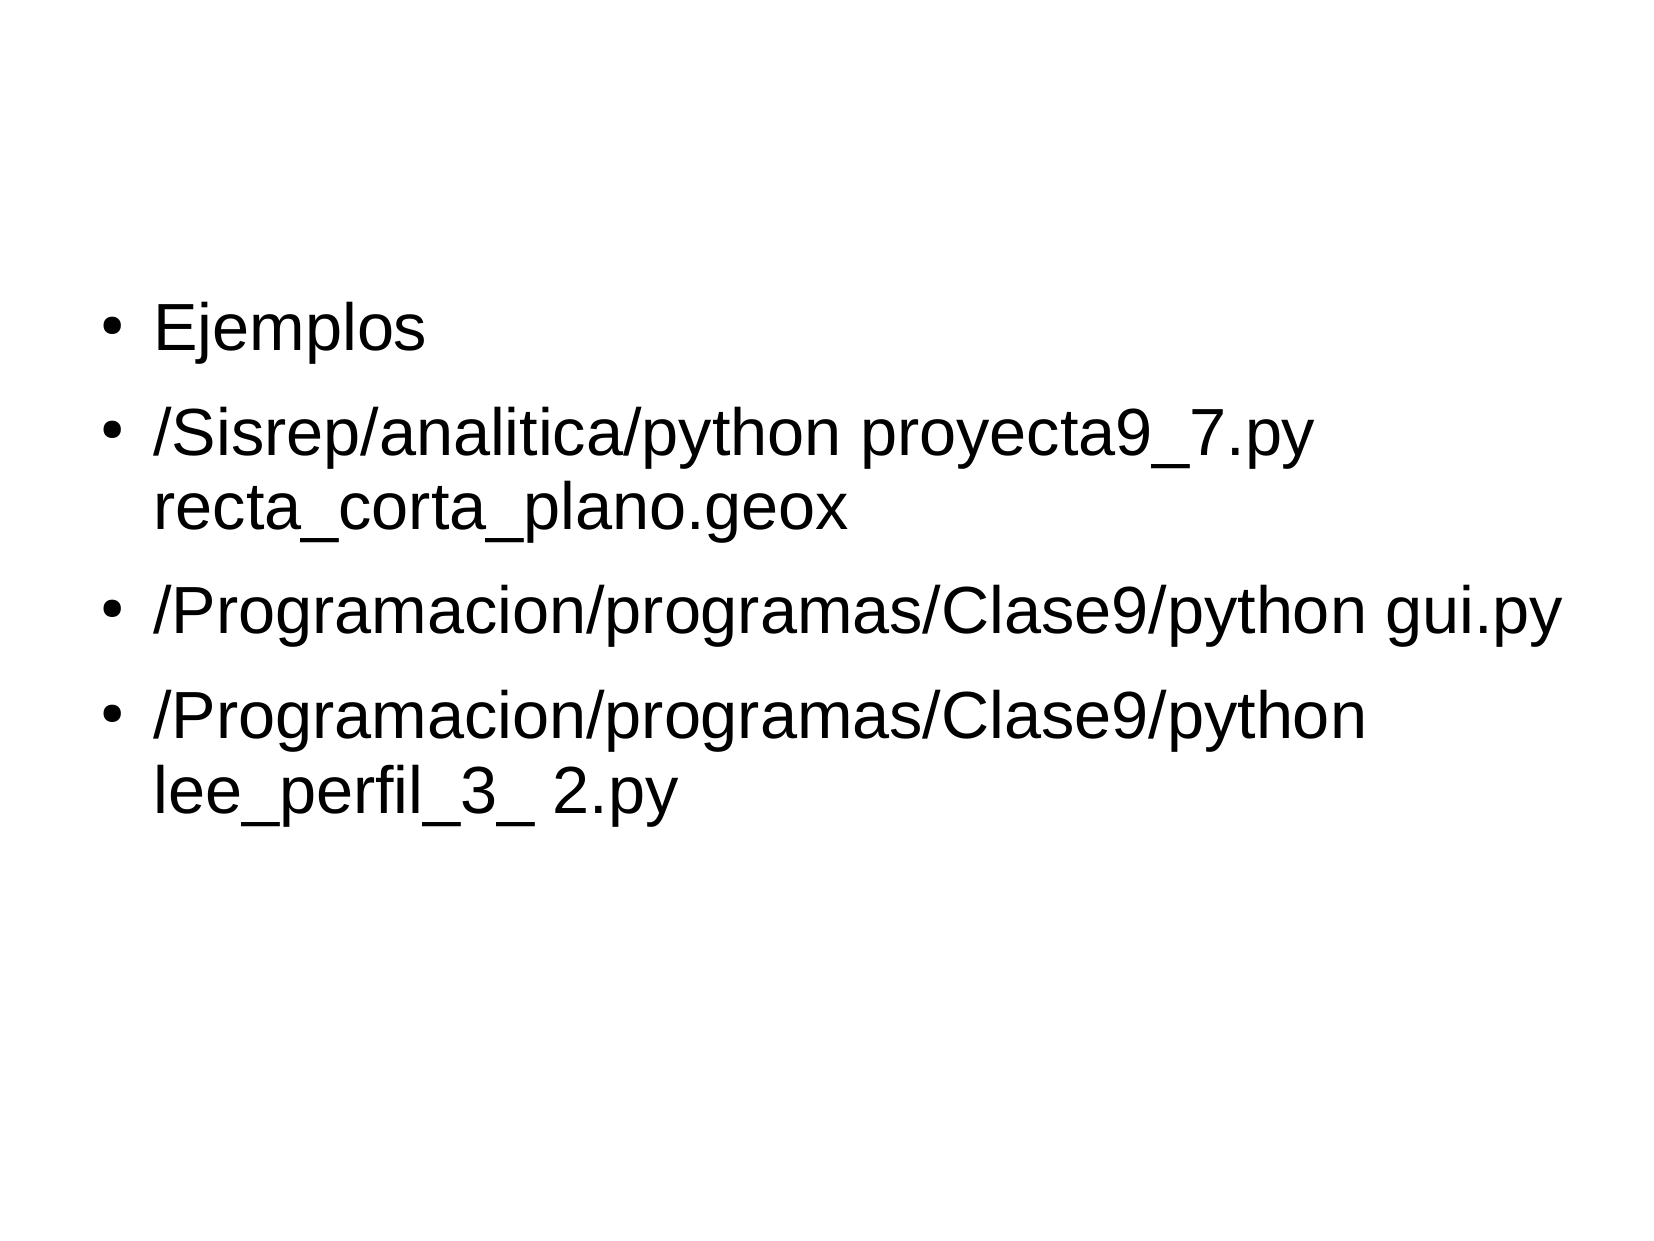

#
Ejemplos
/Sisrep/analitica/python proyecta9_7.py recta_corta_plano.geox
/Programacion/programas/Clase9/python gui.py
/Programacion/programas/Clase9/python lee_perfil_3_ 2.py